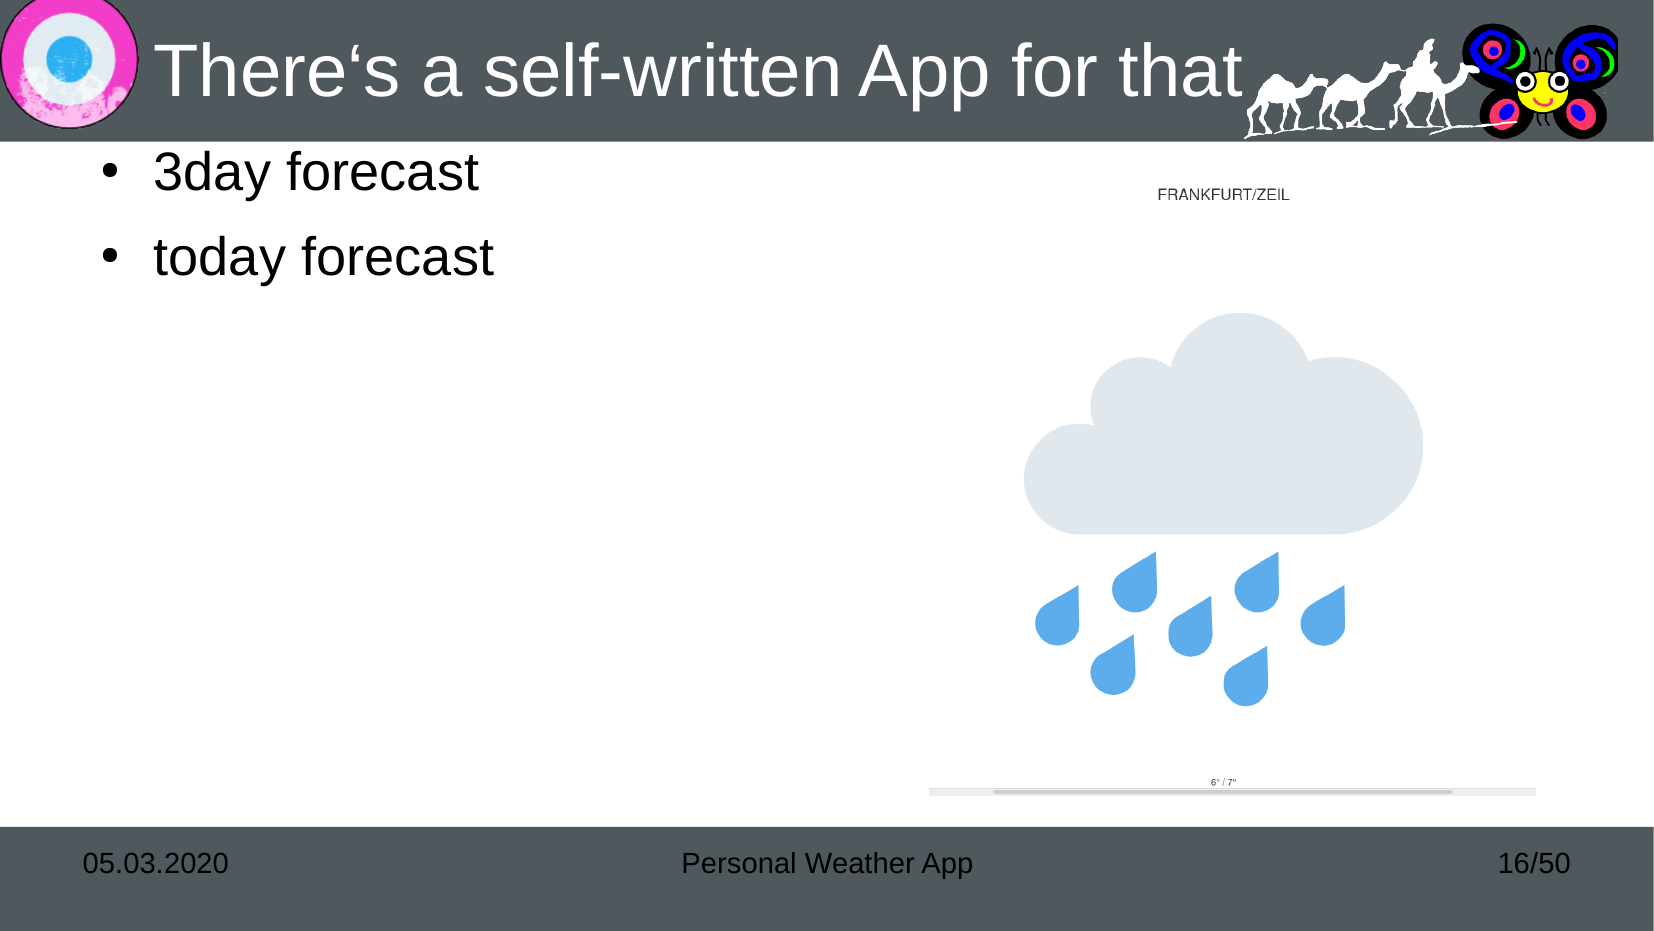

# There‘s a self-written App for that
3day forecast
today forecast
08. März 2019
16